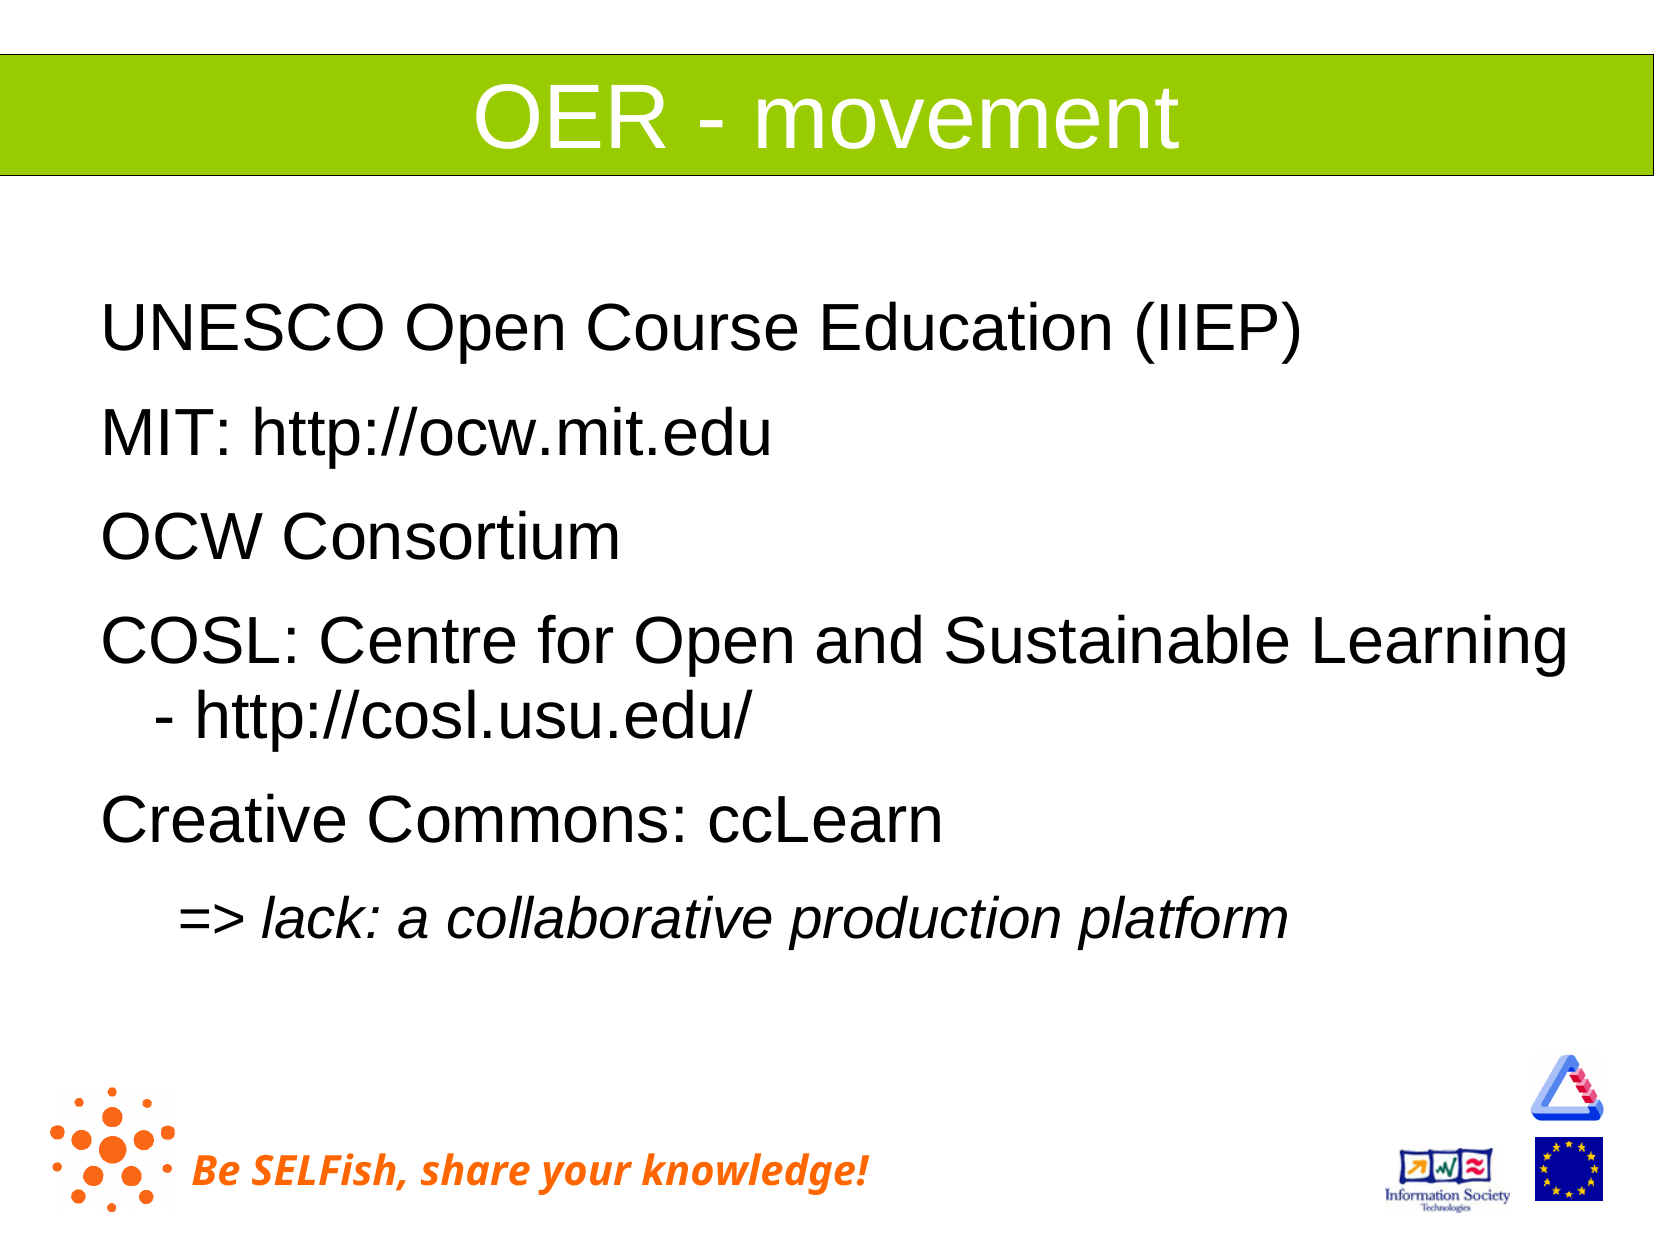

# OER - movement
UNESCO Open Course Education (IIEP)
MIT: http://ocw.mit.edu
OCW Consortium
COSL: Centre for Open and Sustainable Learning - http://cosl.usu.edu/
Creative Commons: ccLearn
=> lack: a collaborative production platform